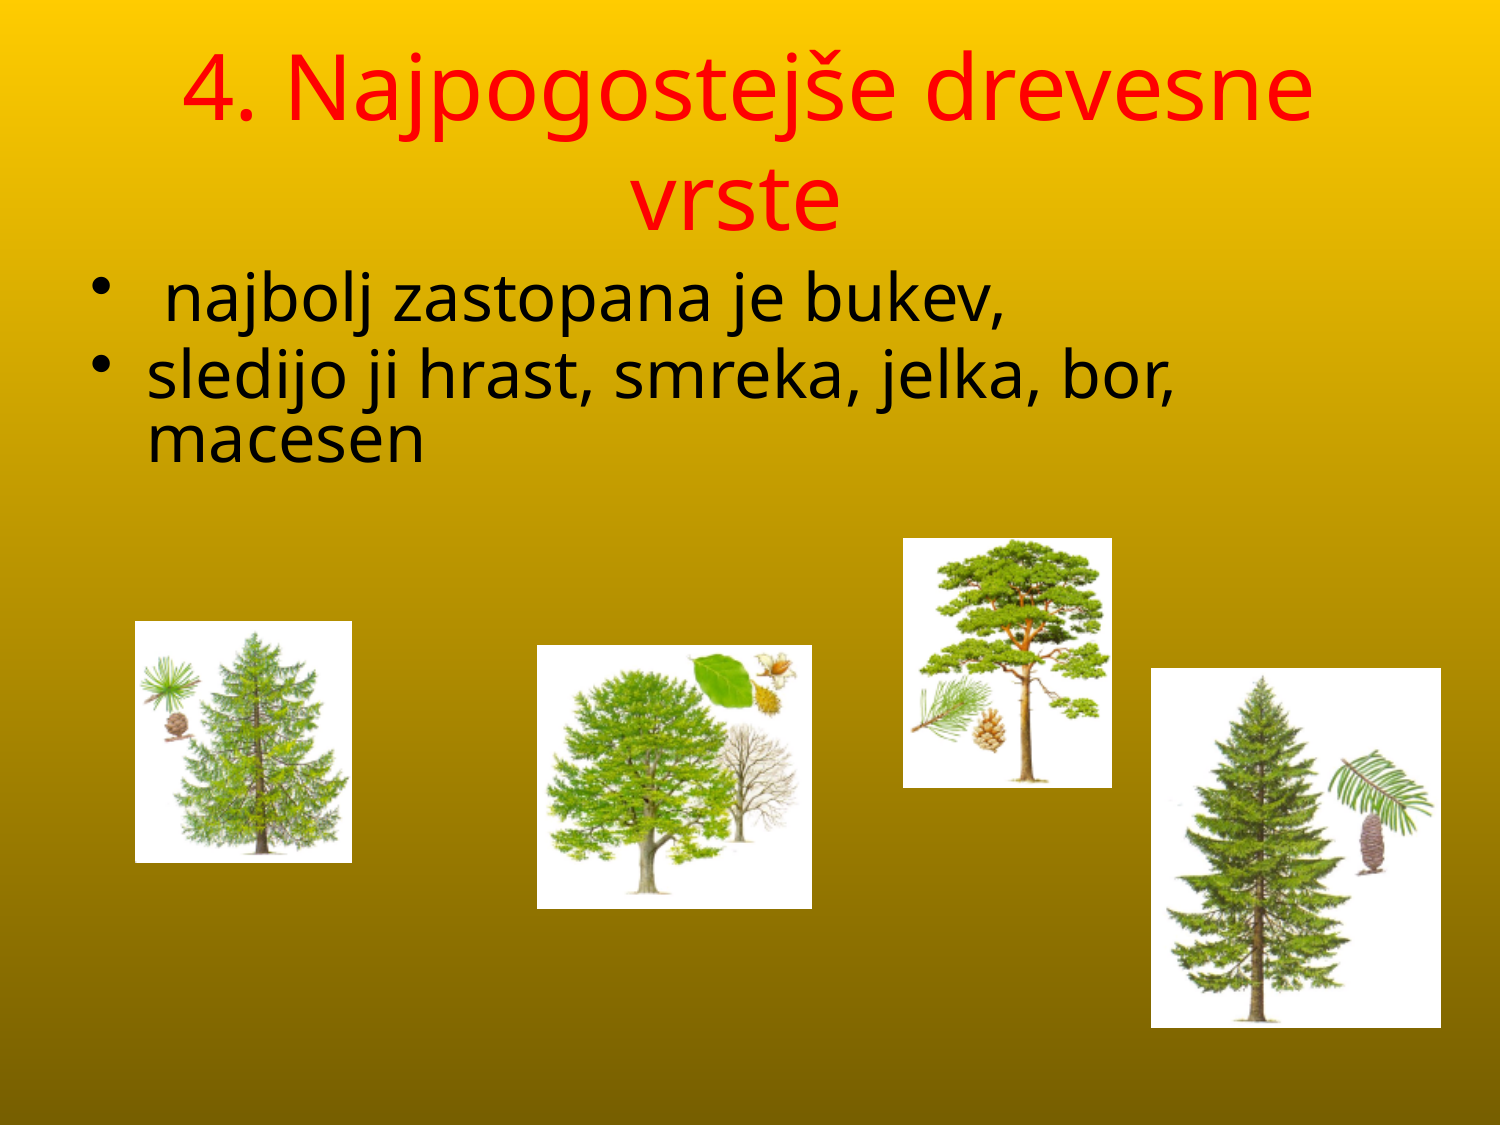

# 4. Najpogostejše drevesne vrste
 najbolj zastopana je bukev,
sledijo ji hrast, smreka, jelka, bor, macesen